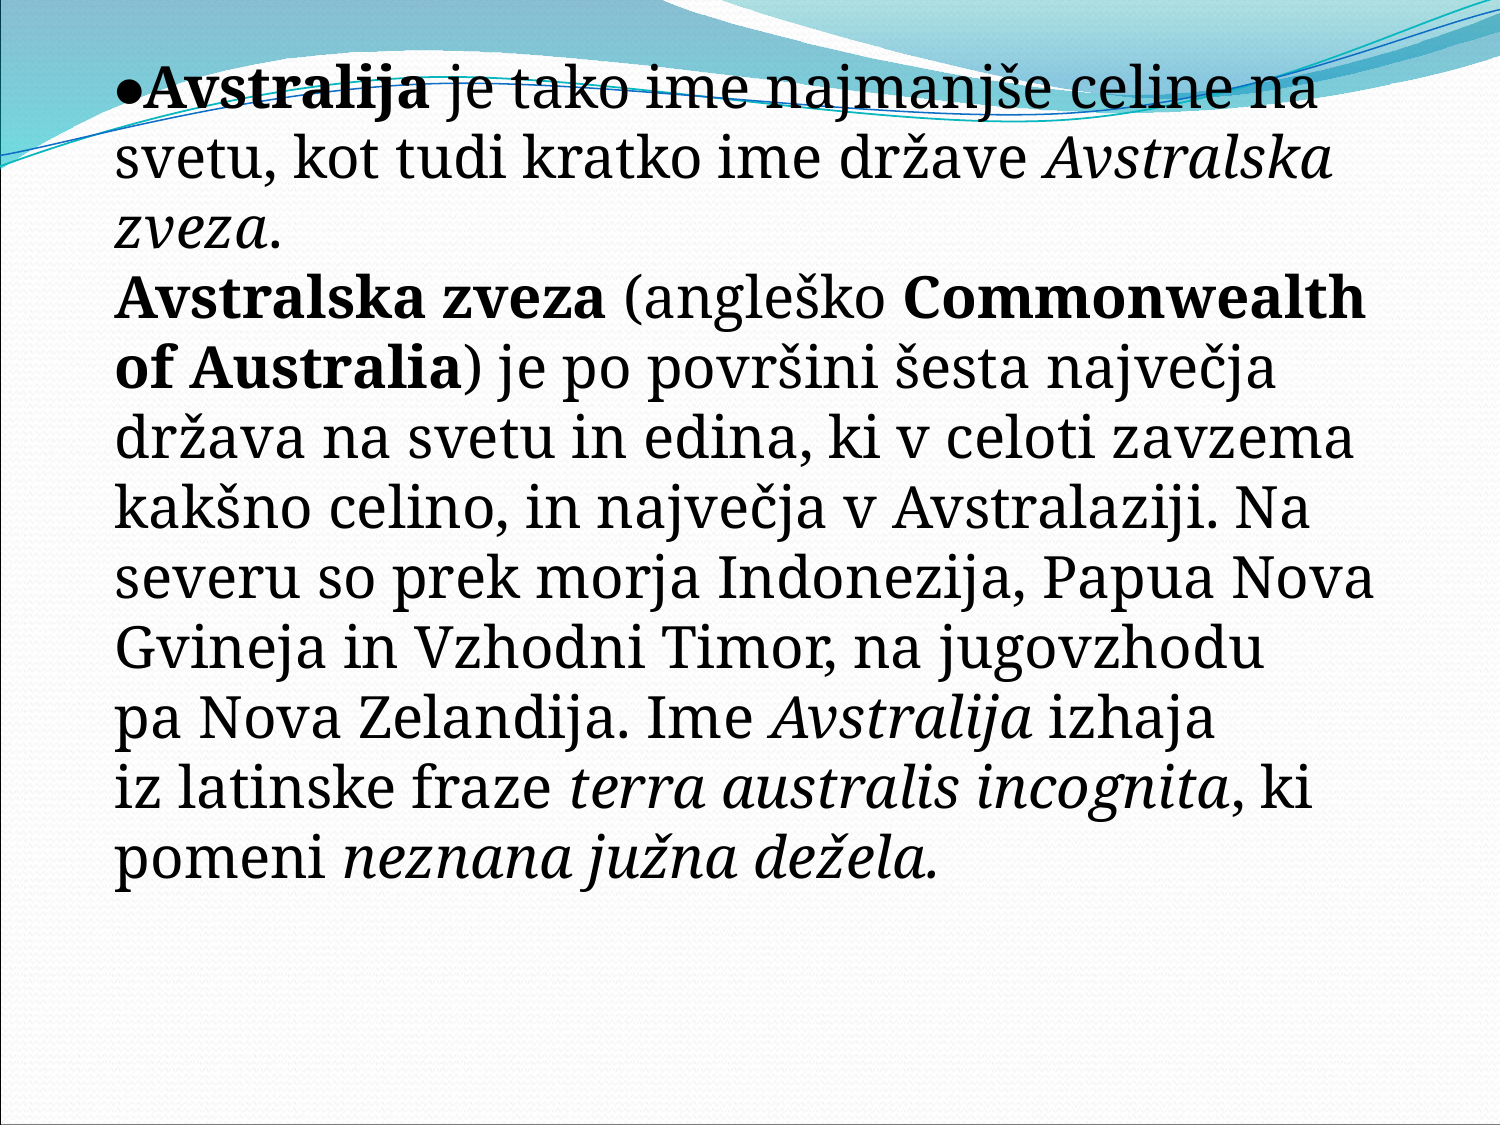

•Avstralija je tako ime najmanjše celine na svetu, kot tudi kratko ime države Avstralska zveza.
Avstralska zveza (angleško Commonwealth of Australia) je po površini šesta največja država na svetu in edina, ki v celoti zavzema kakšno celino, in največja v Avstralaziji. Na severu so prek morja Indonezija, Papua Nova Gvineja in Vzhodni Timor, na jugovzhodu pa Nova Zelandija. Ime Avstralija izhaja iz latinske fraze terra australis incognita, ki pomeni neznana južna dežela.